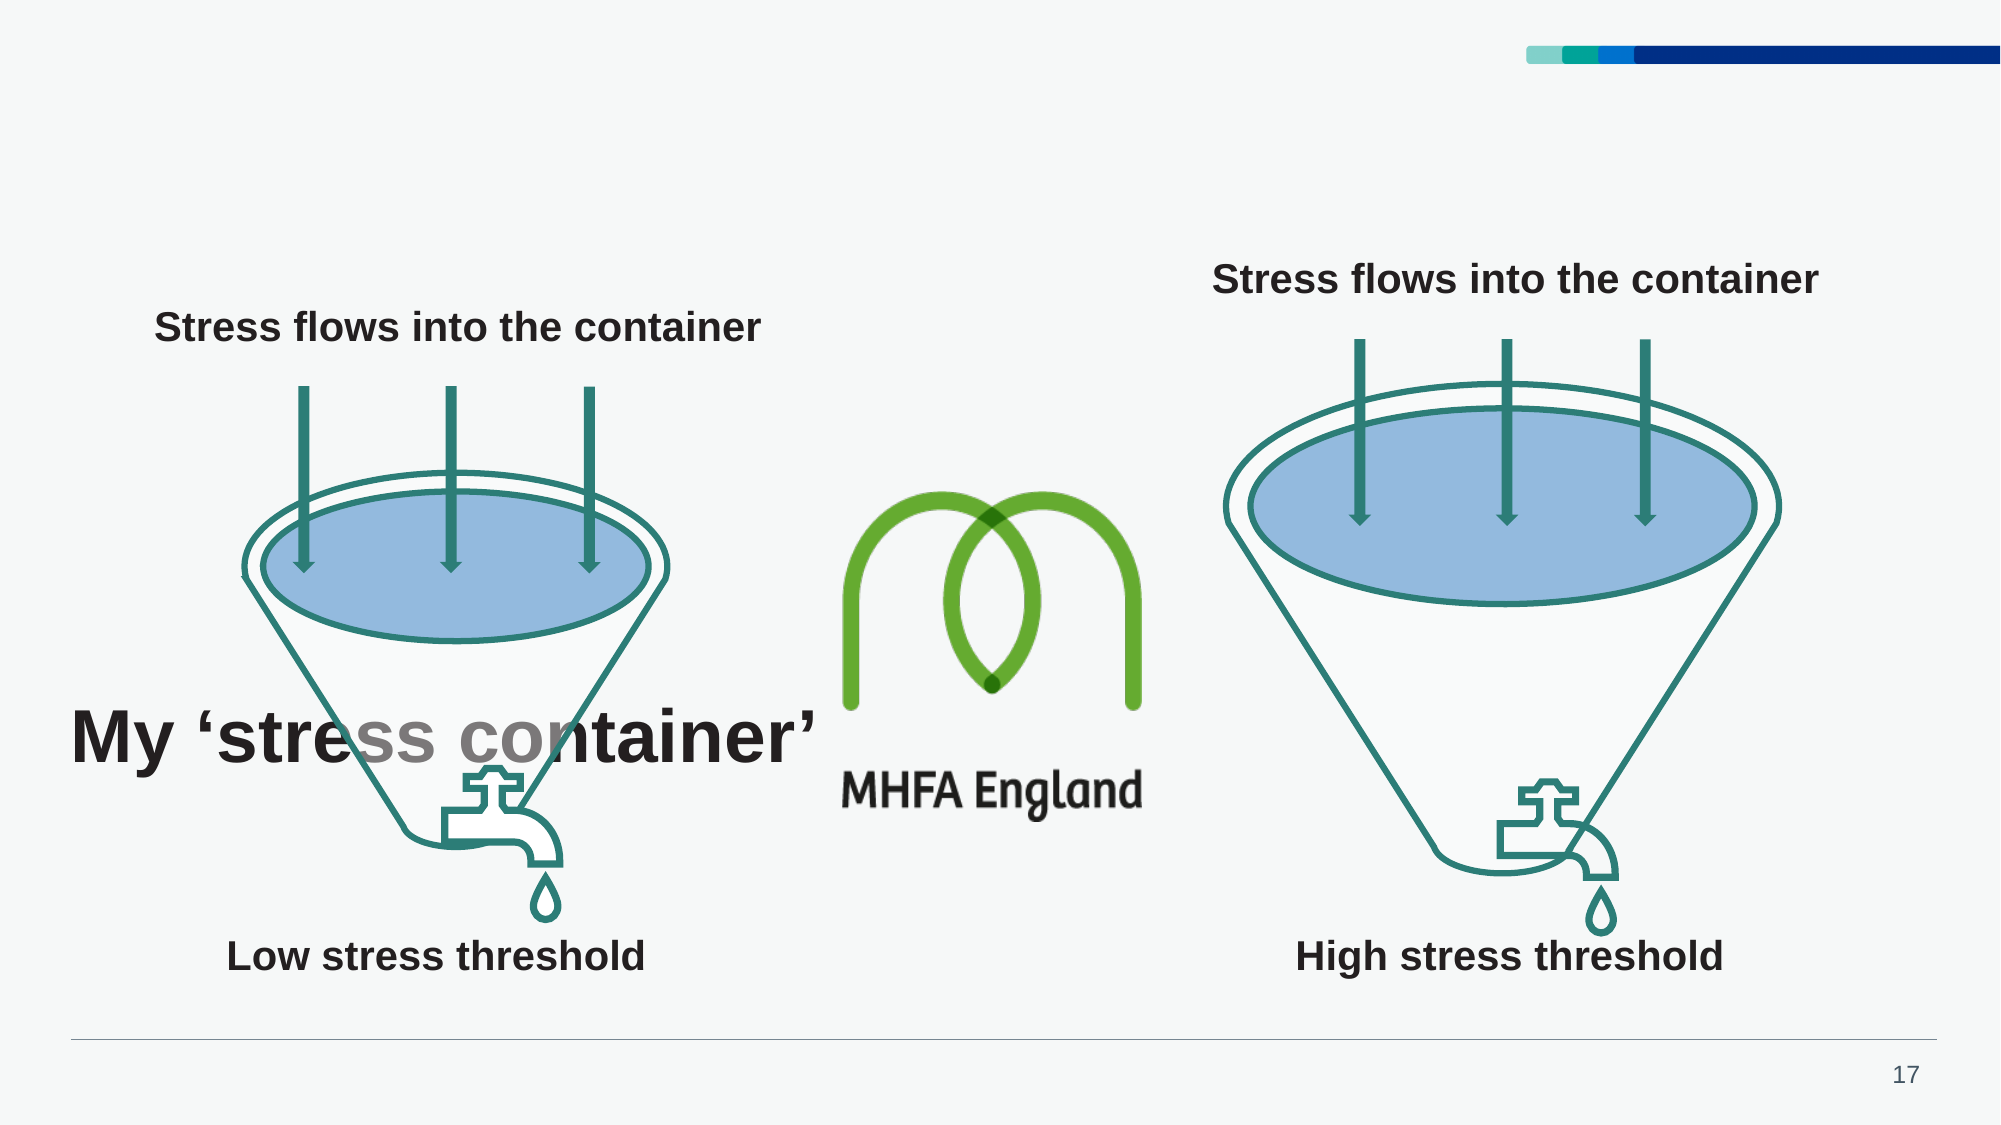

Stress flows into the container
Stress flows into the container
Low stress threshold
High stress threshold
# My ‘stress container’